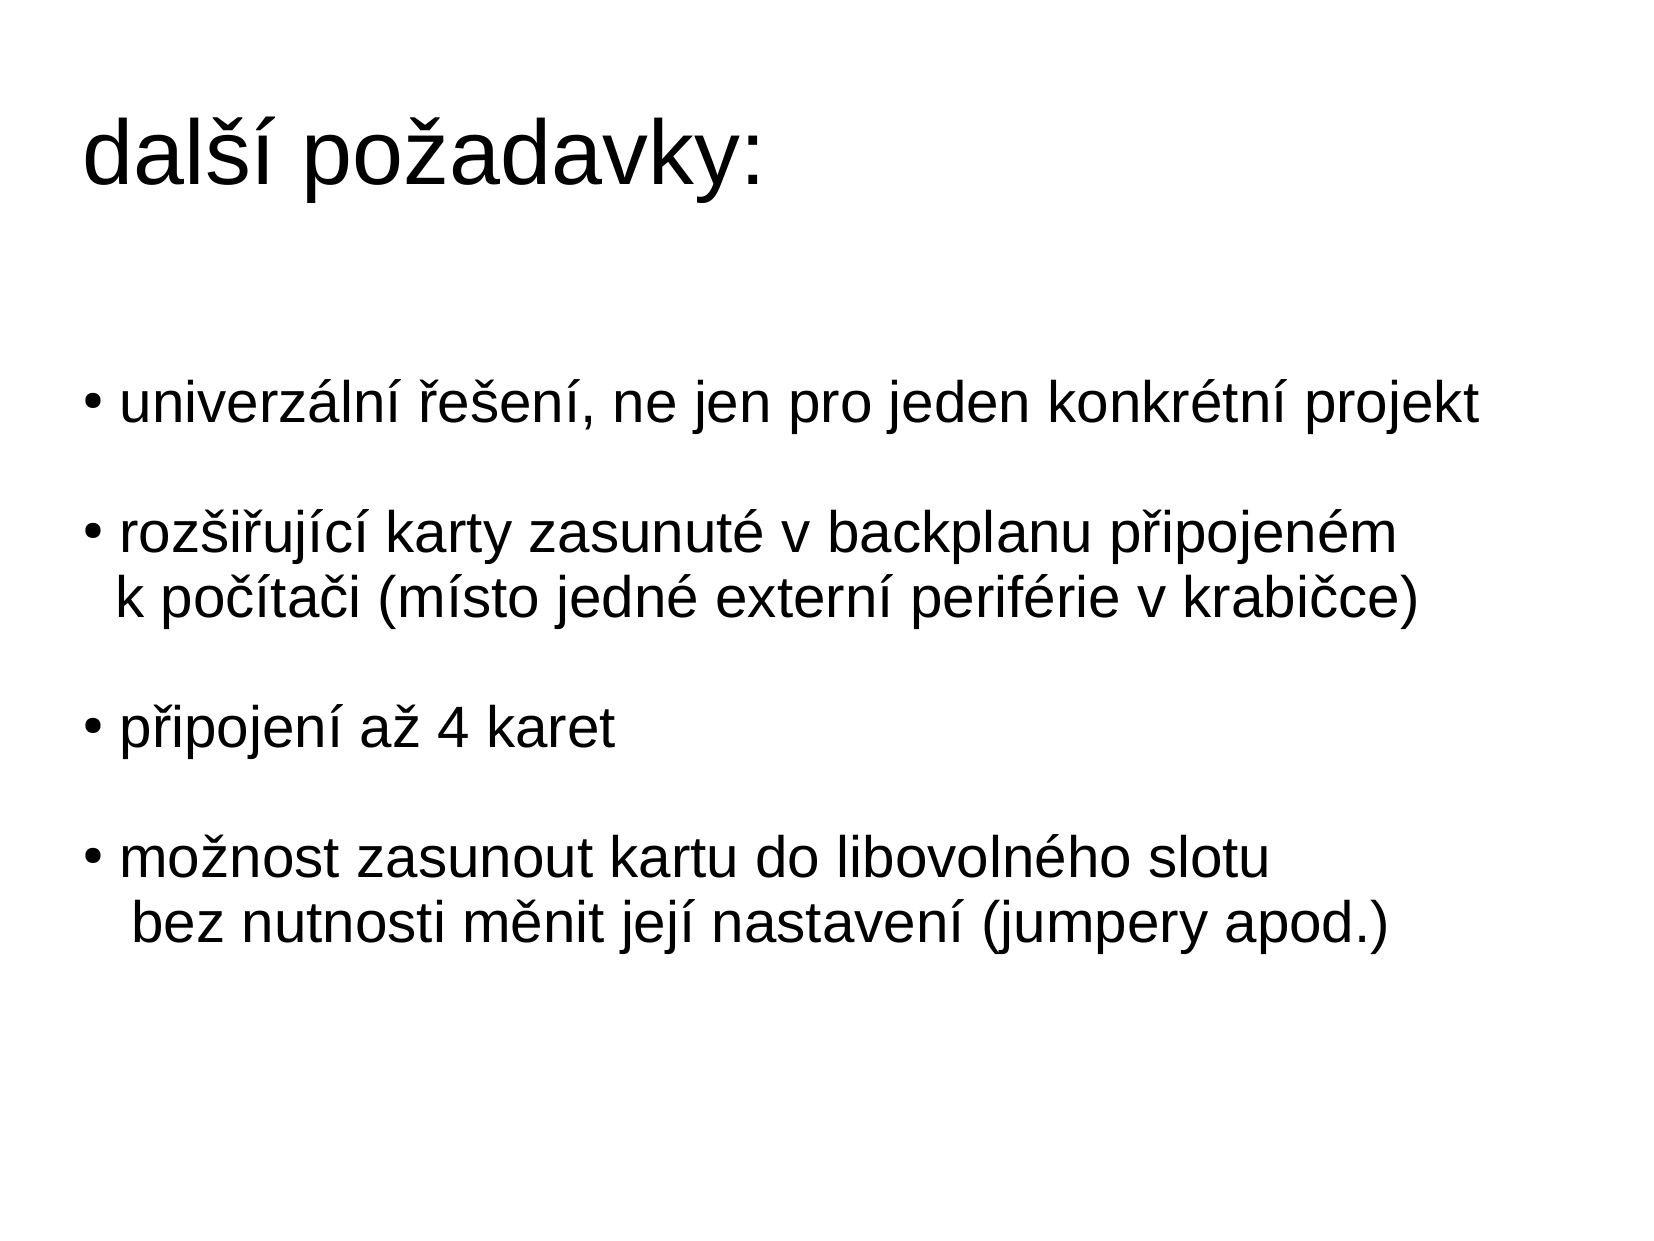

# další požadavky:
 univerzální řešení, ne jen pro jeden konkrétní projekt
 rozšiřující karty zasunuté v backplanu připojeném
 k počítači (místo jedné externí periférie v krabičce)
 připojení až 4 karet
 možnost zasunout kartu do libovolného slotu
 bez nutnosti měnit její nastavení (jumpery apod.)